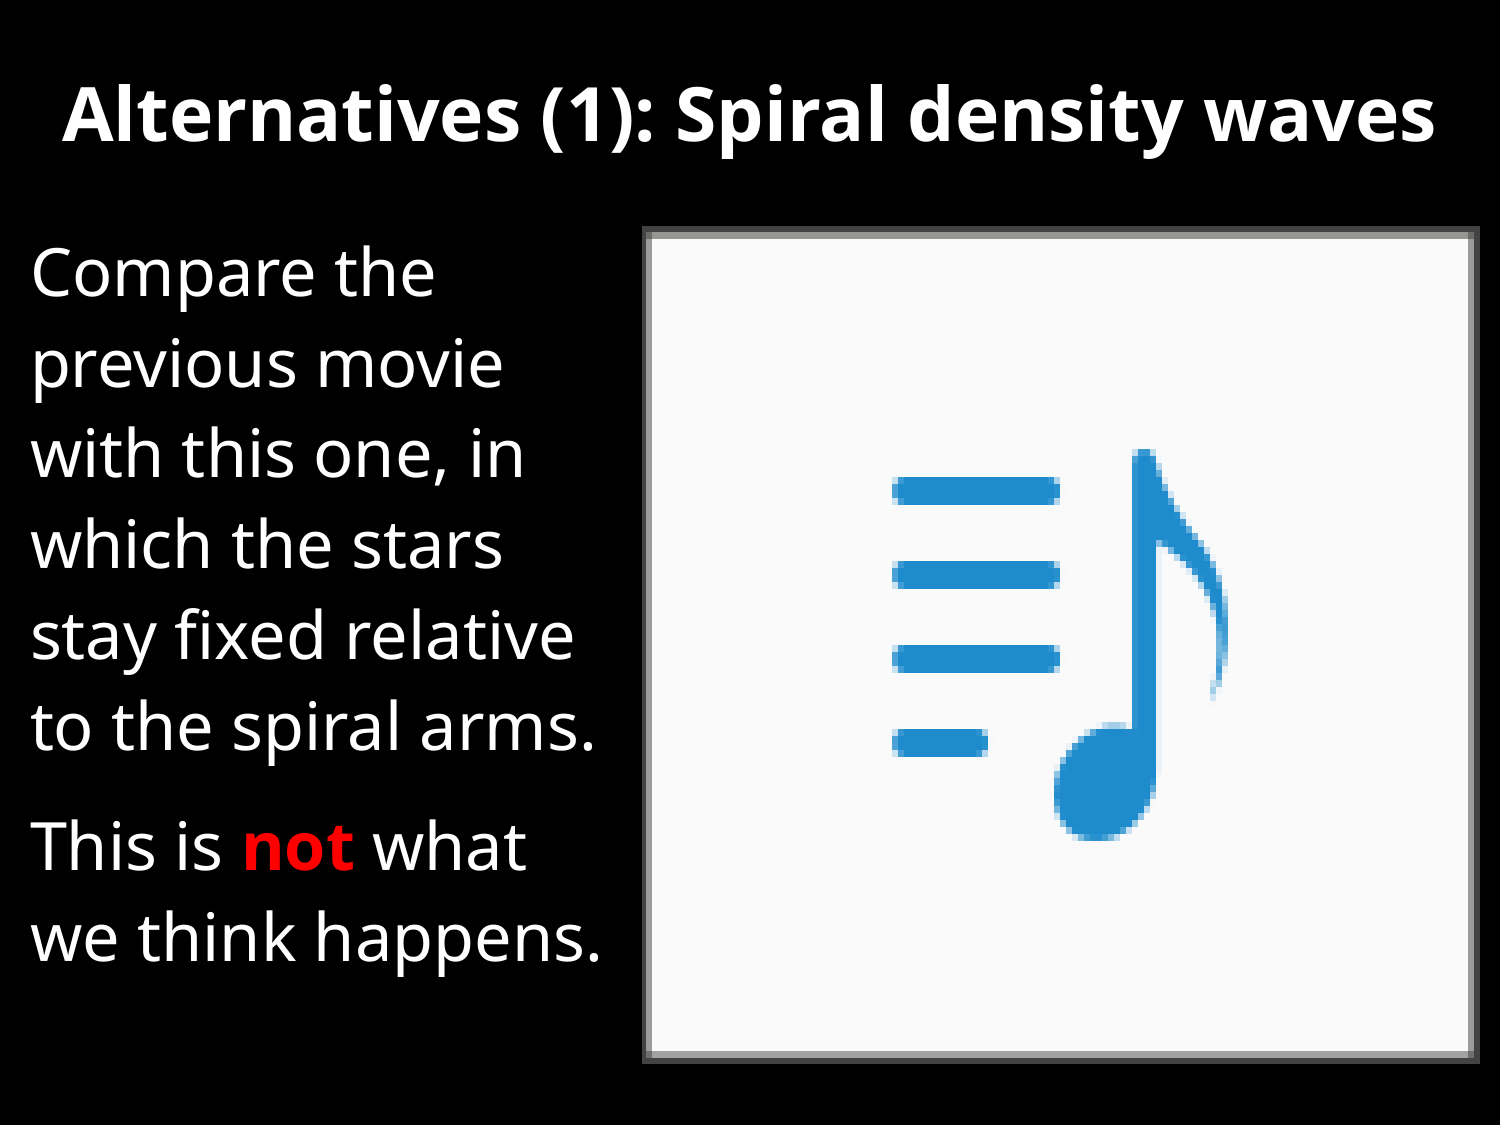

# Alternatives (1): Spiral density waves
Compare the previous movie with this one, in which the stars stay fixed relative to the spiral arms.
This is not what we think happens.